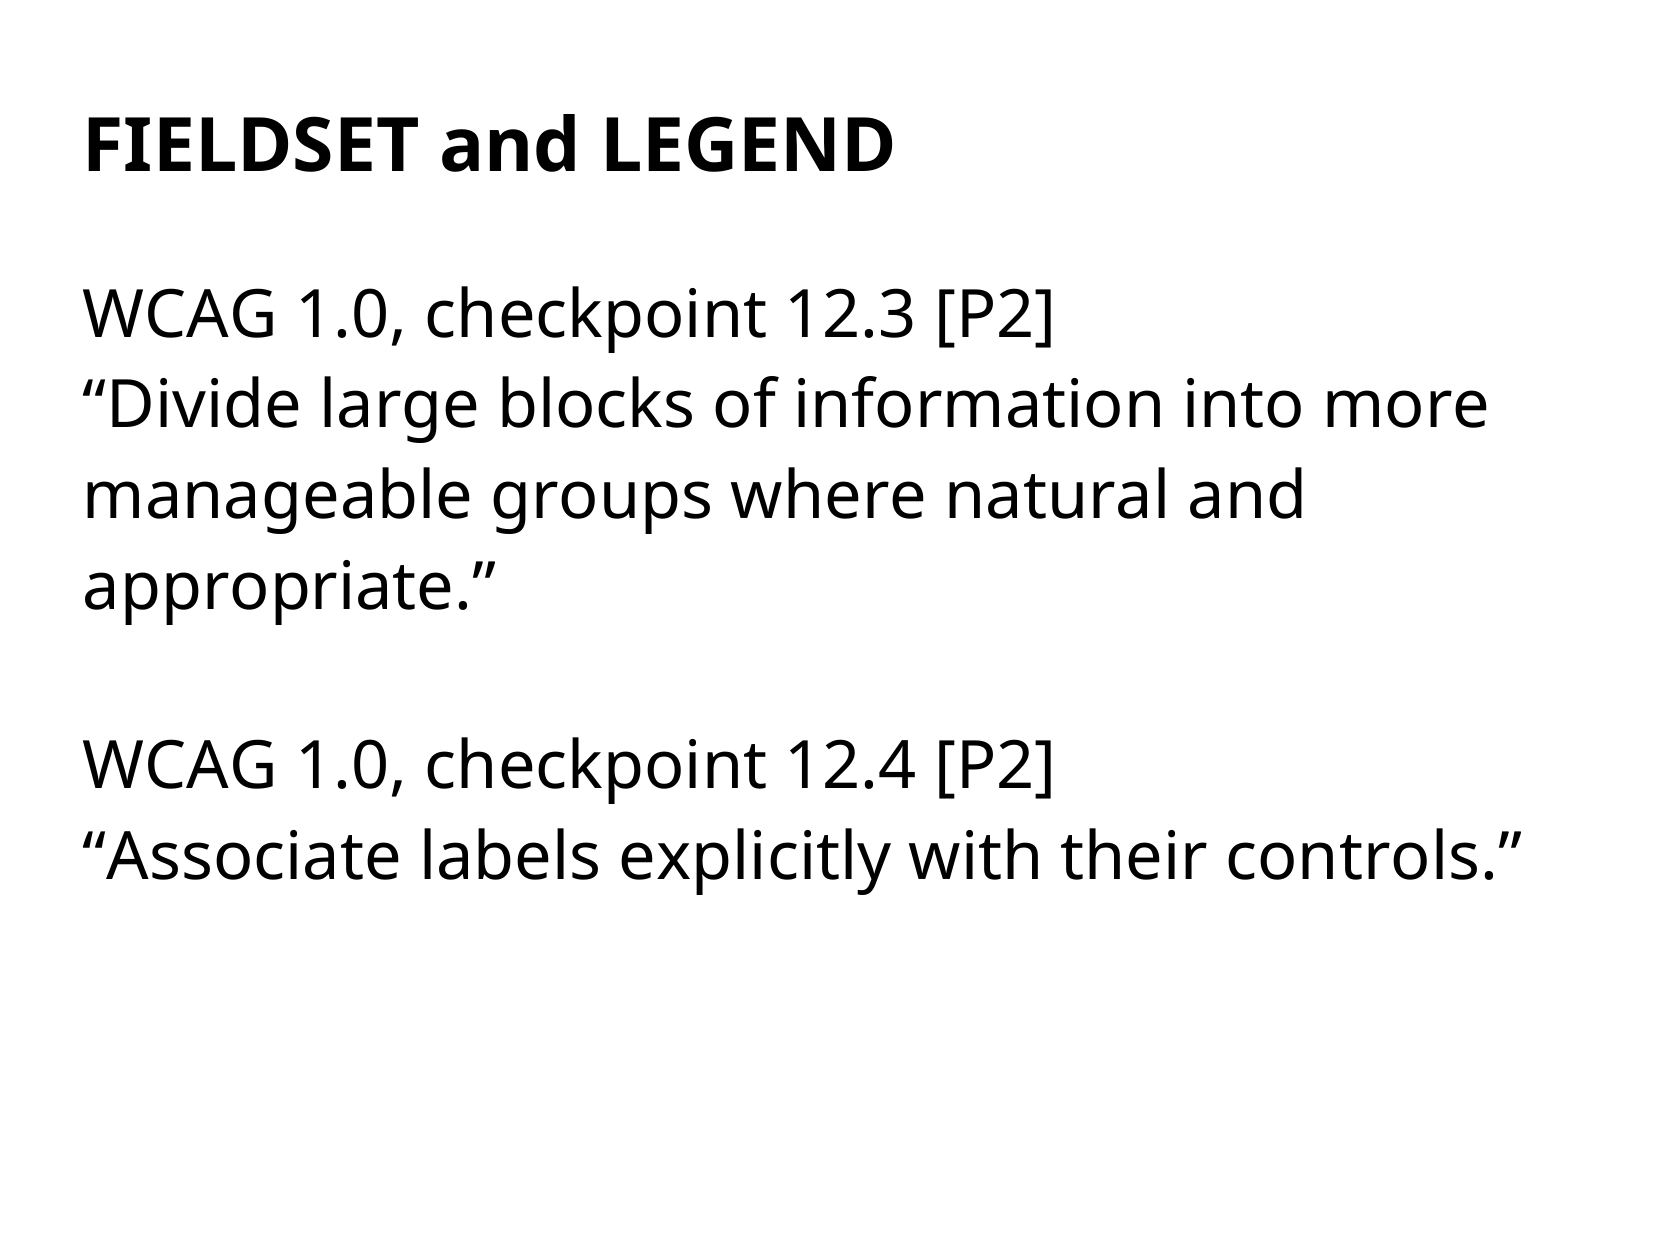

# FIELDSET and LEGEND
WCAG 1.0, checkpoint 12.3 [P2]
“Divide large blocks of information into more manageable groups where natural and appropriate.”
WCAG 1.0, checkpoint 12.4 [P2]
“Associate labels explicitly with their controls.”